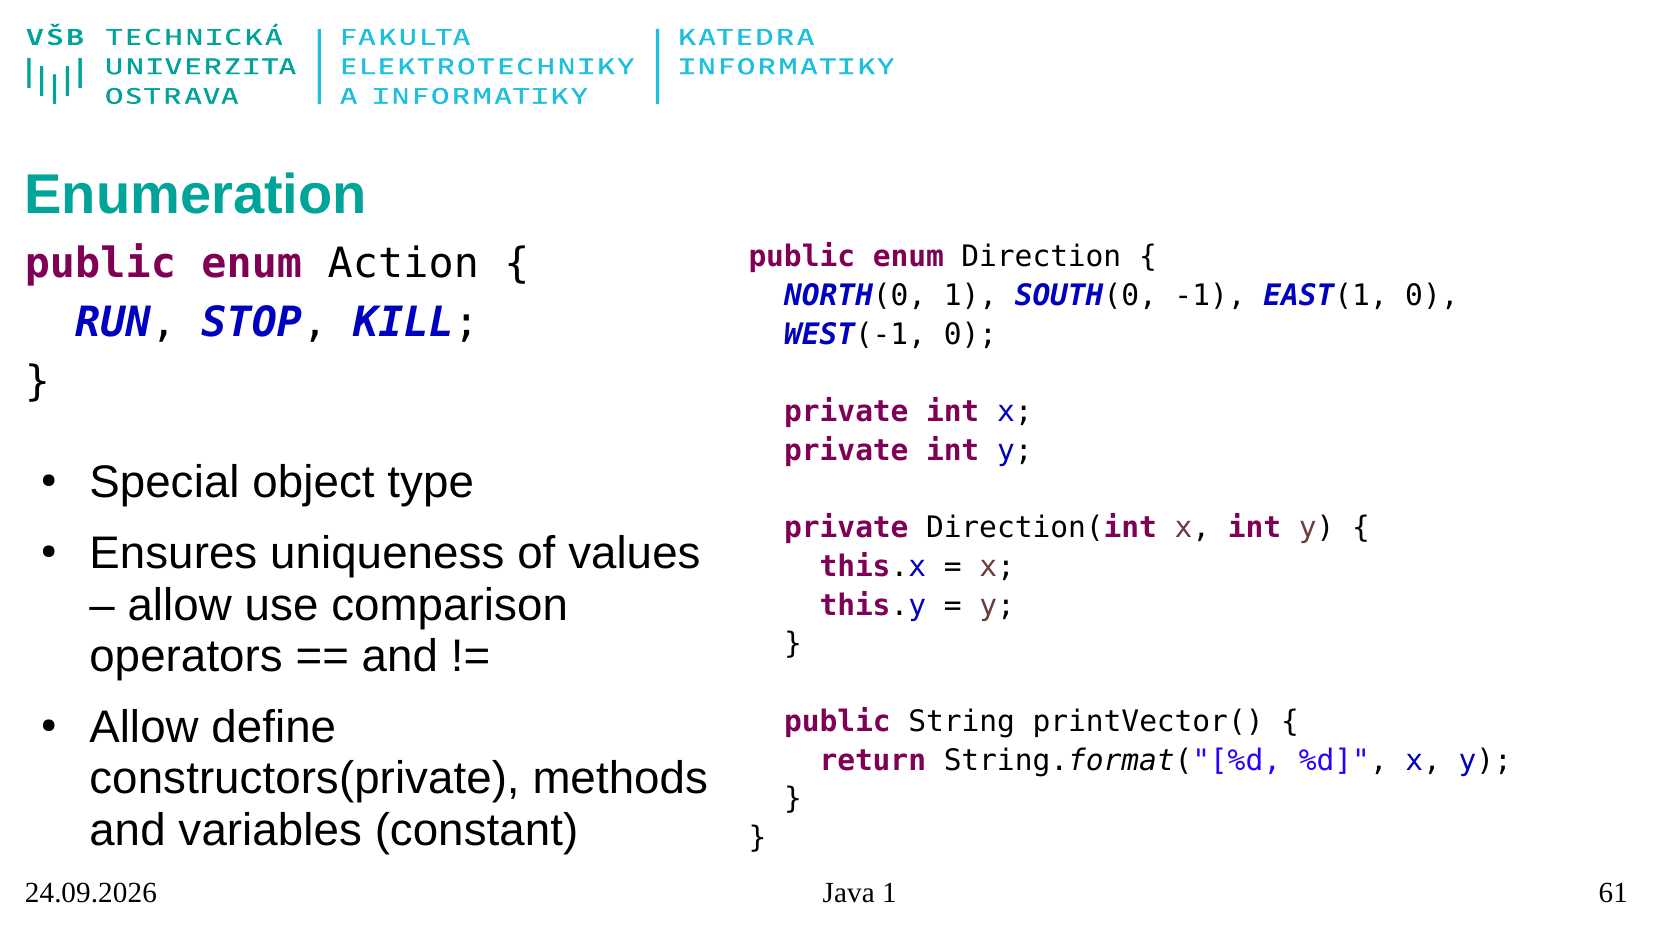

# Enumeration
public enum Action {
 RUN, STOP, KILL;
}
public enum Direction {
 NORTH(0, 1), SOUTH(0, -1), EAST(1, 0),
 WEST(-1, 0);
 private int x;
 private int y;
 private Direction(int x, int y) {
 this.x = x;
 this.y = y;
 }
 public String printVector() {
 return String.format("[%d, %d]", x, y);
 }
}
Special object type
Ensures uniqueness of values – allow use comparison operators == and !=
Allow define constructors(private), methods and variables (constant)
Java 1
61